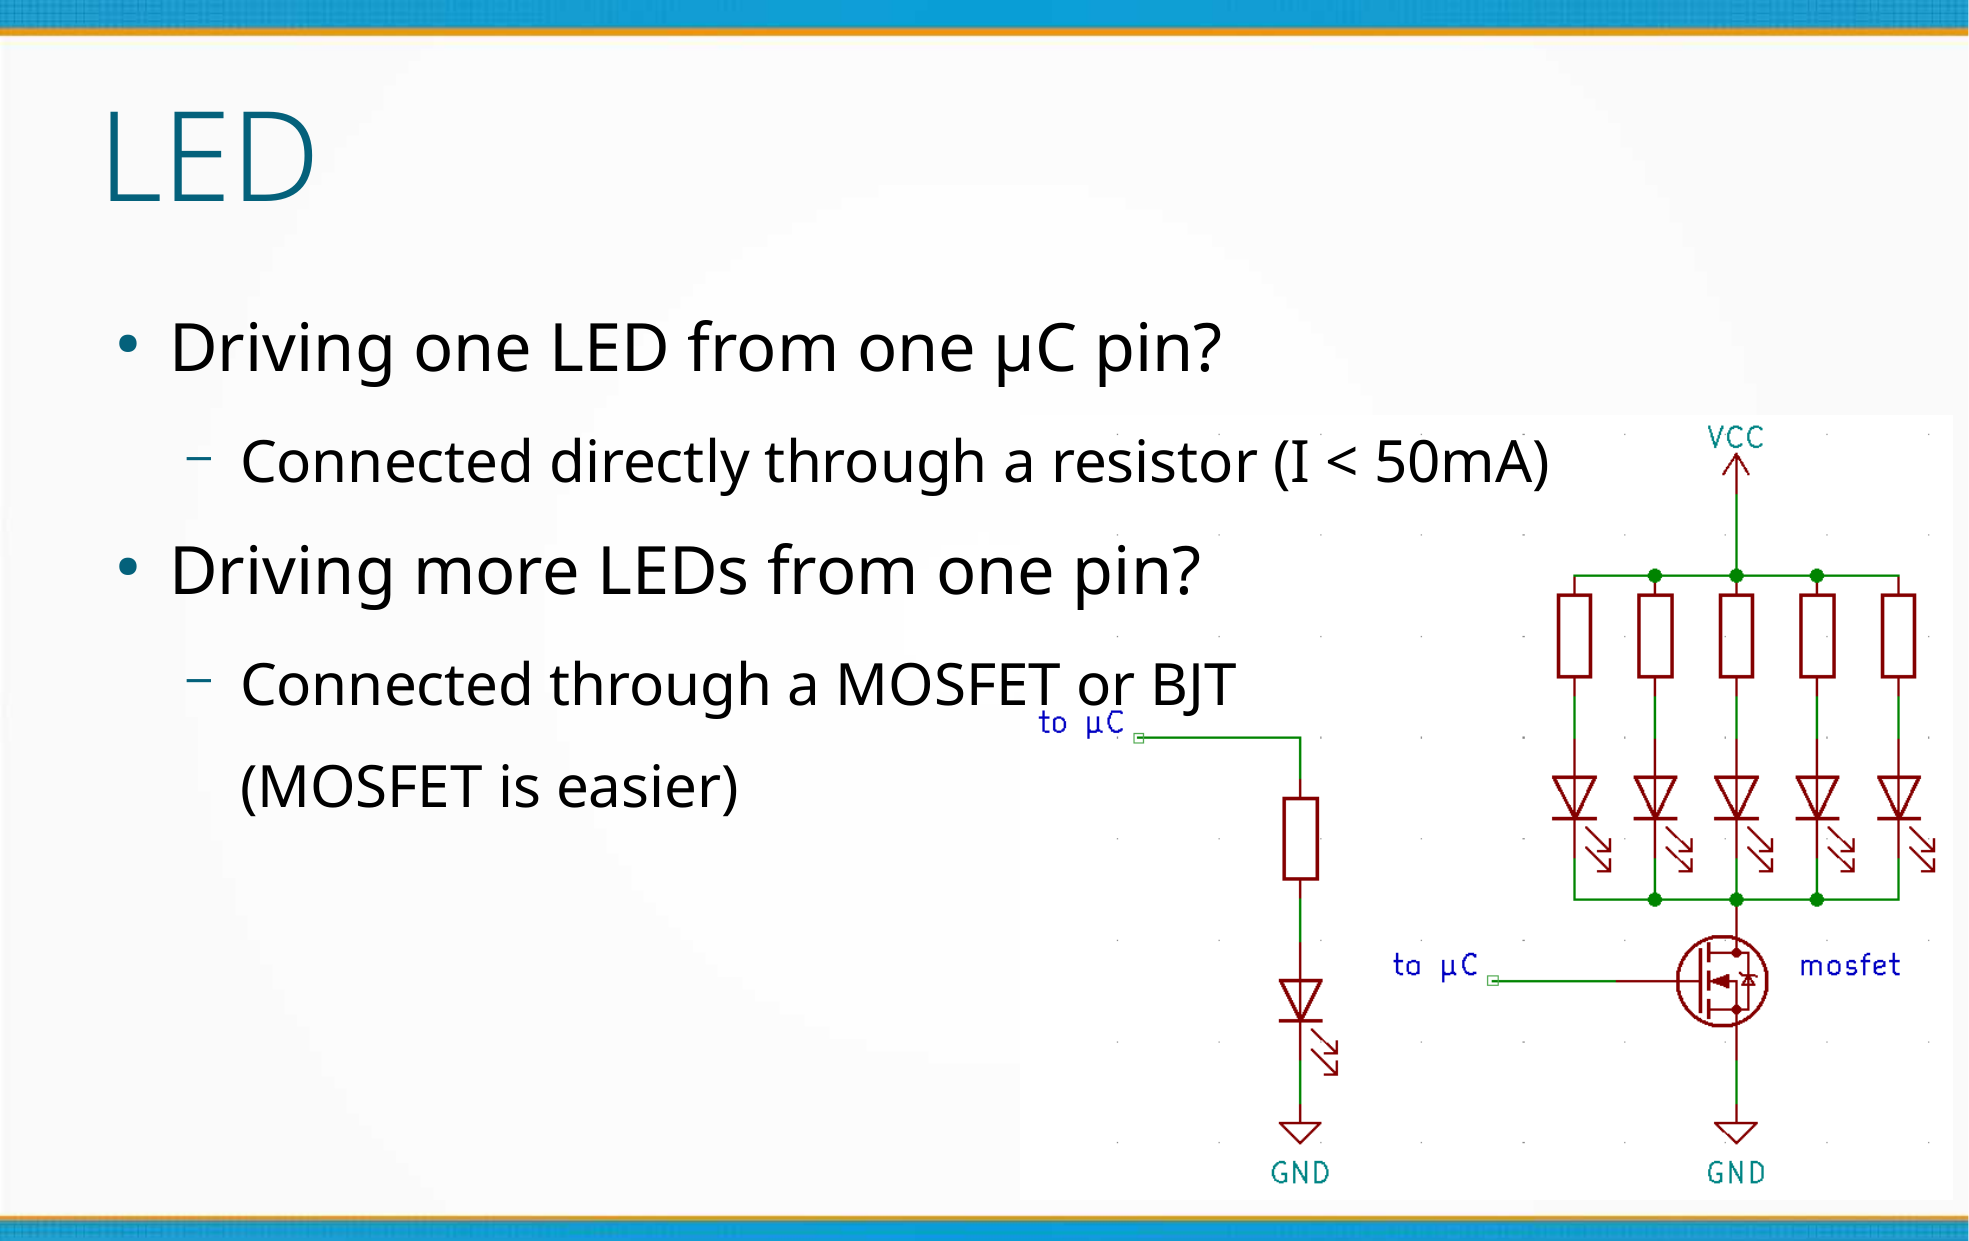

# LED
Driving one LED from one µC pin?
Connected directly through a resistor (I < 50mA)
Driving more LEDs from one pin?
Connected through a MOSFET or BJT
(MOSFET is easier)